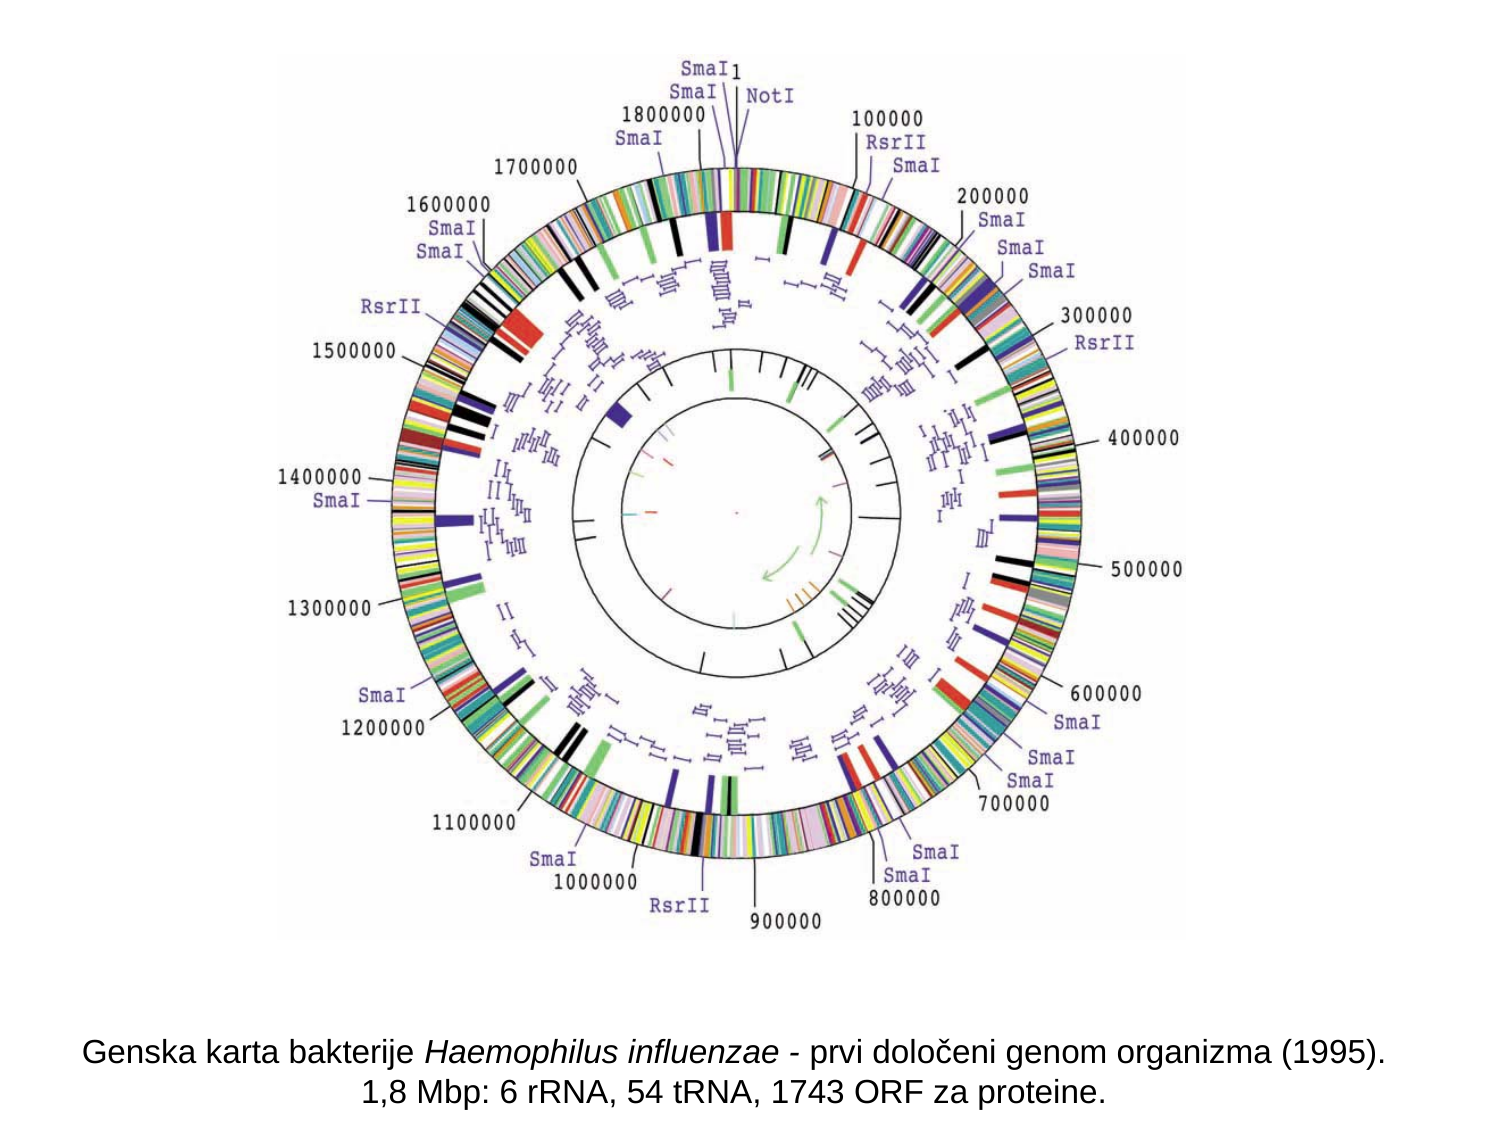

Genska karta bakterije Haemophilus influenzae - prvi določeni genom organizma (1995).
1,8 Mbp: 6 rRNA, 54 tRNA, 1743 ORF za proteine.